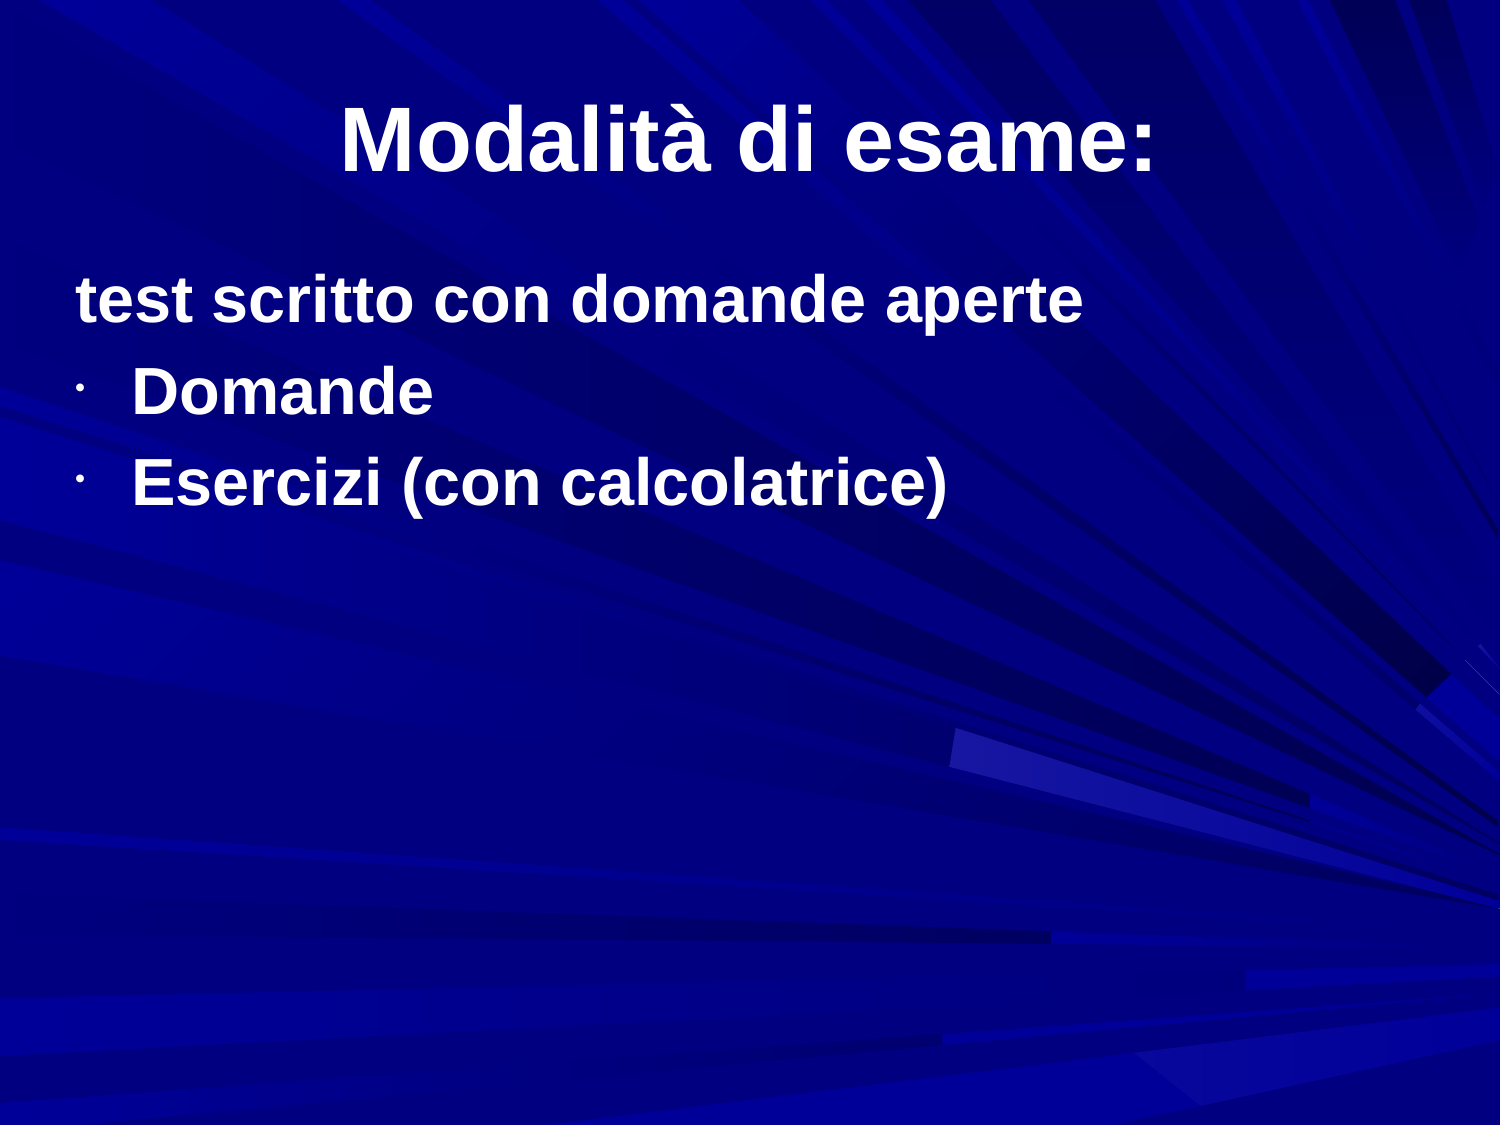

# Modalità di esame:
test scritto con domande aperte
Domande
Esercizi (con calcolatrice)